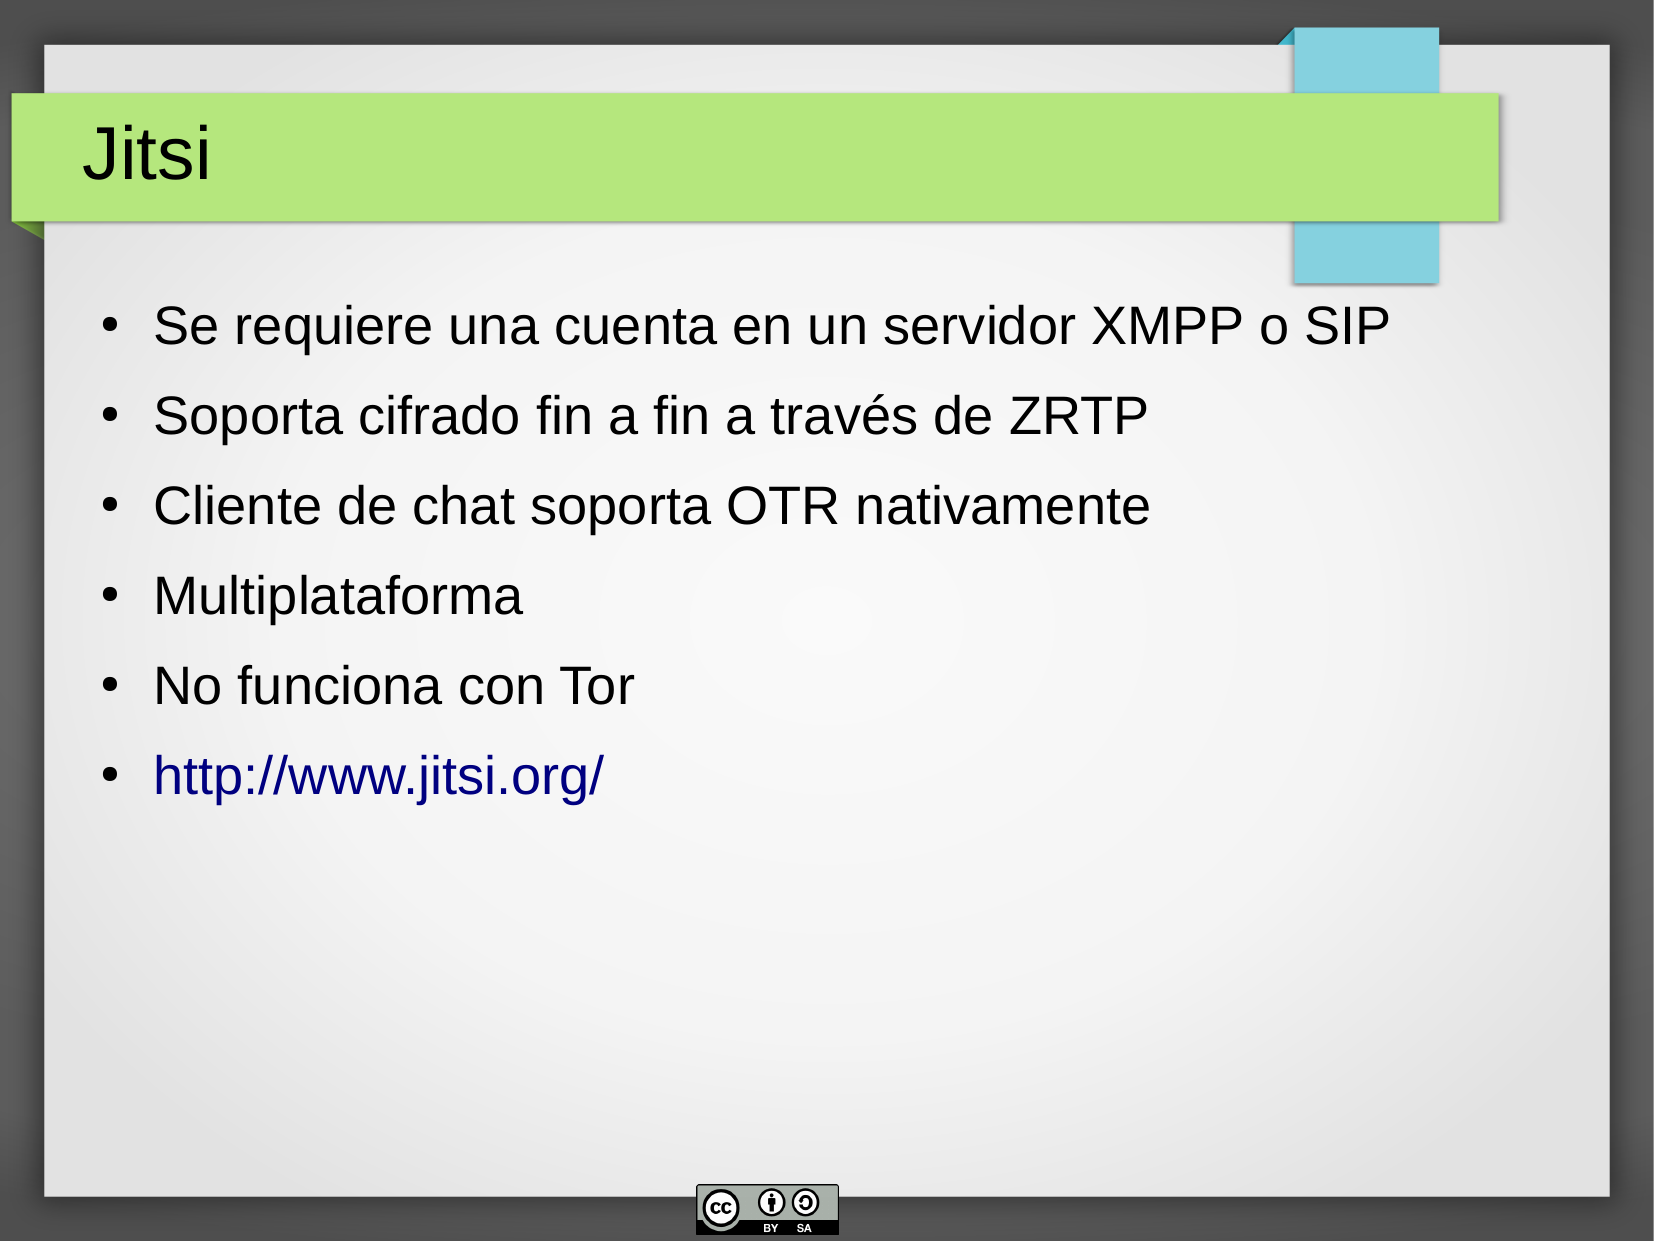

# Jitsi
Se requiere una cuenta en un servidor XMPP o SIP
Soporta cifrado fin a fin a través de ZRTP
Cliente de chat soporta OTR nativamente
Multiplataforma
No funciona con Tor
http://www.jitsi.org/